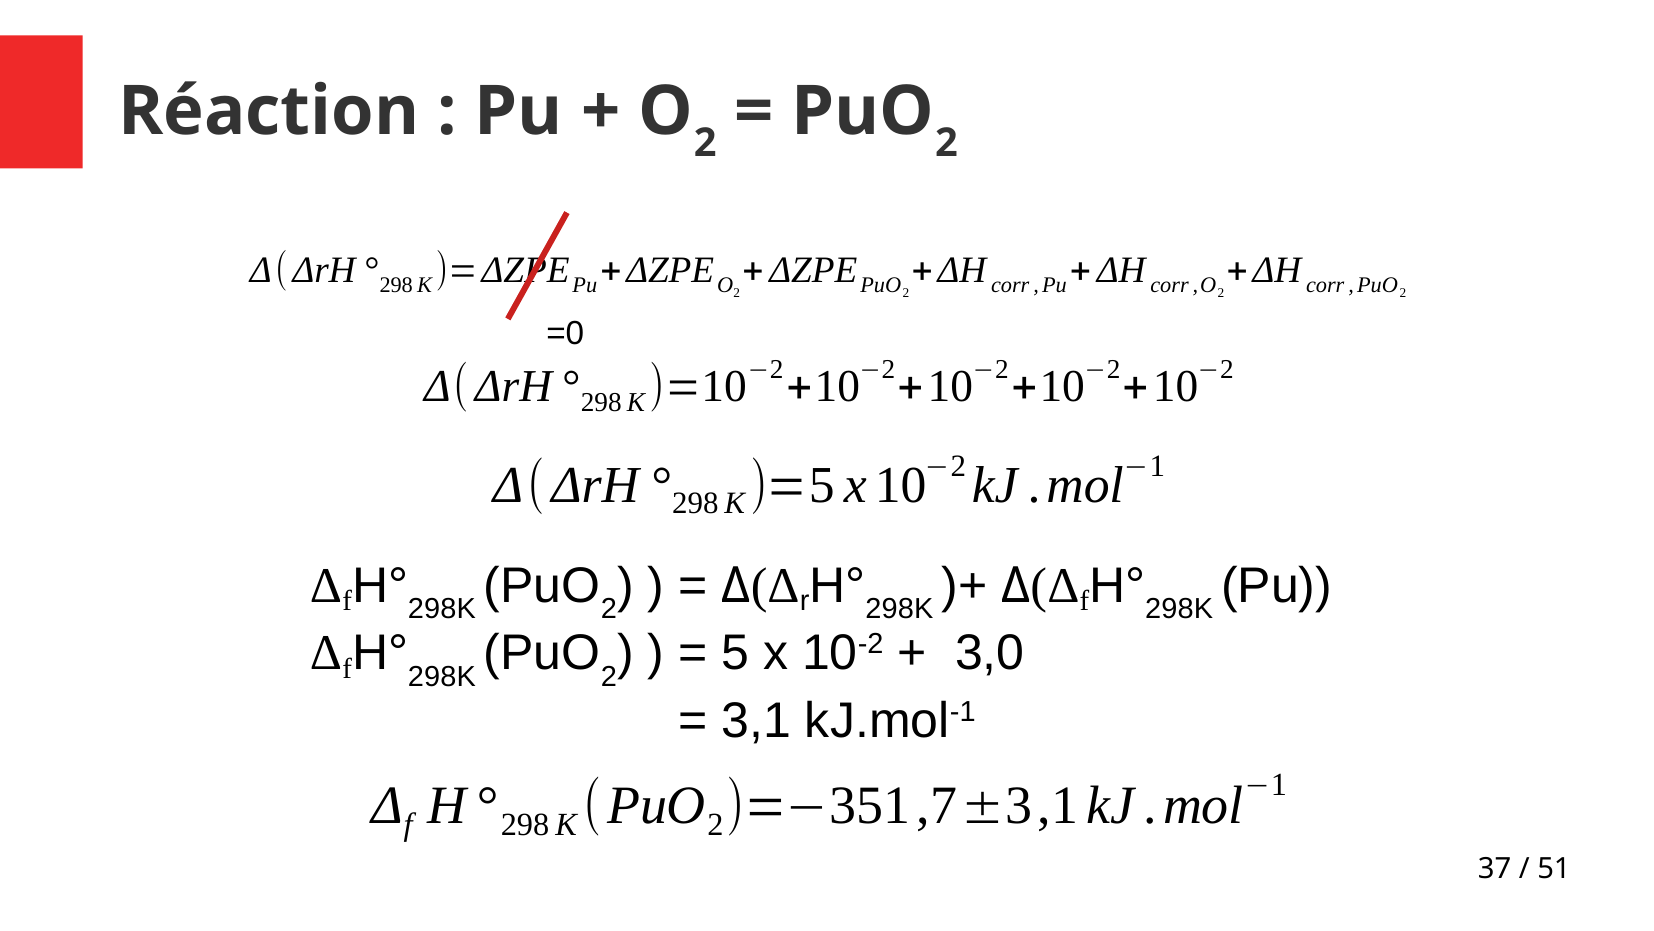

# Réaction : Pu + O2 = PuO2
=0
ΔfH°298K (PuO2) ) = Δ(ΔrH°298K )+ Δ(ΔfH°298K (Pu))
ΔfH°298K (PuO2) ) = 5 x 10-2 + 3,0
ΔfH°298K (PuO2) ) = 3,1 kJ.mol-1
37